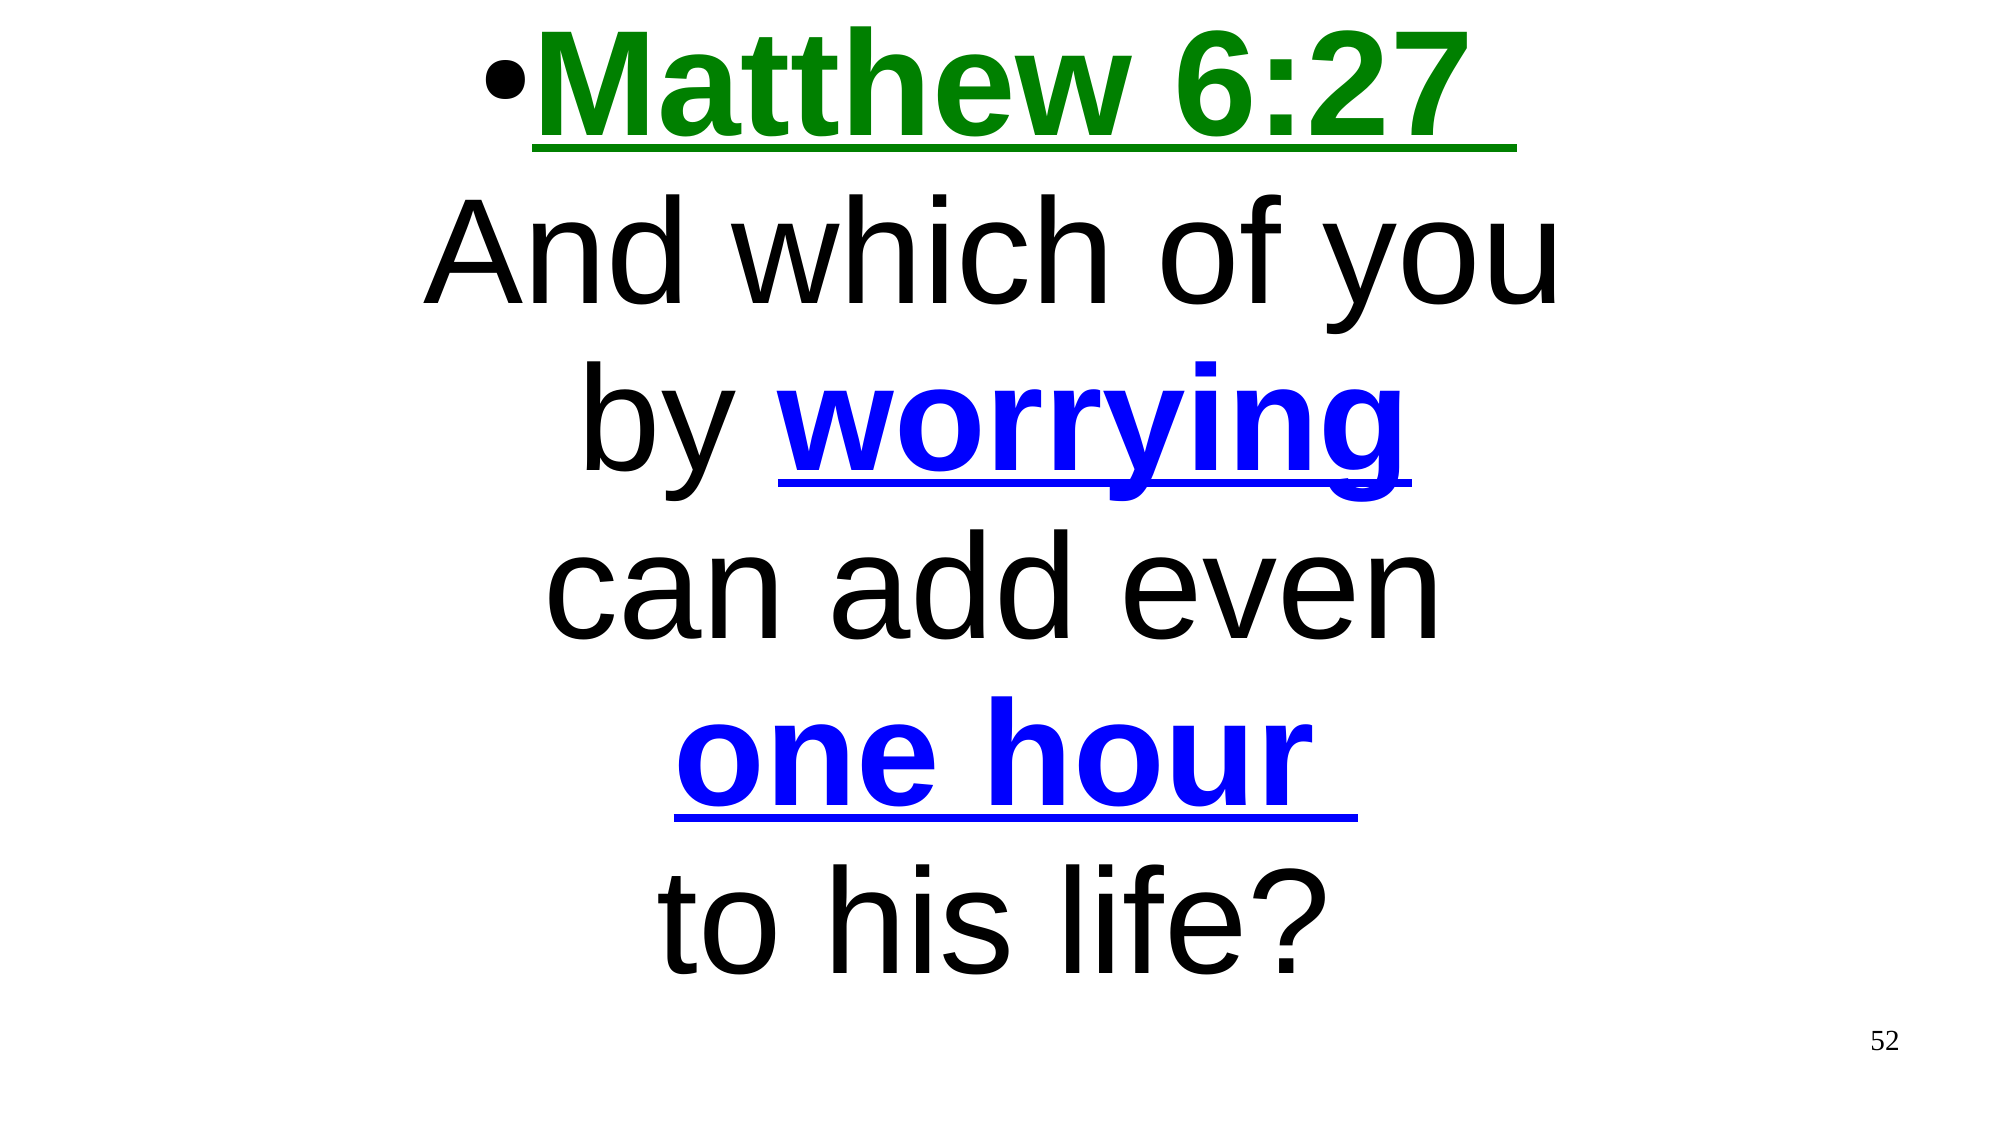

# Matthew 6:27 And which of you by worrying can add even one hour to his life?
52